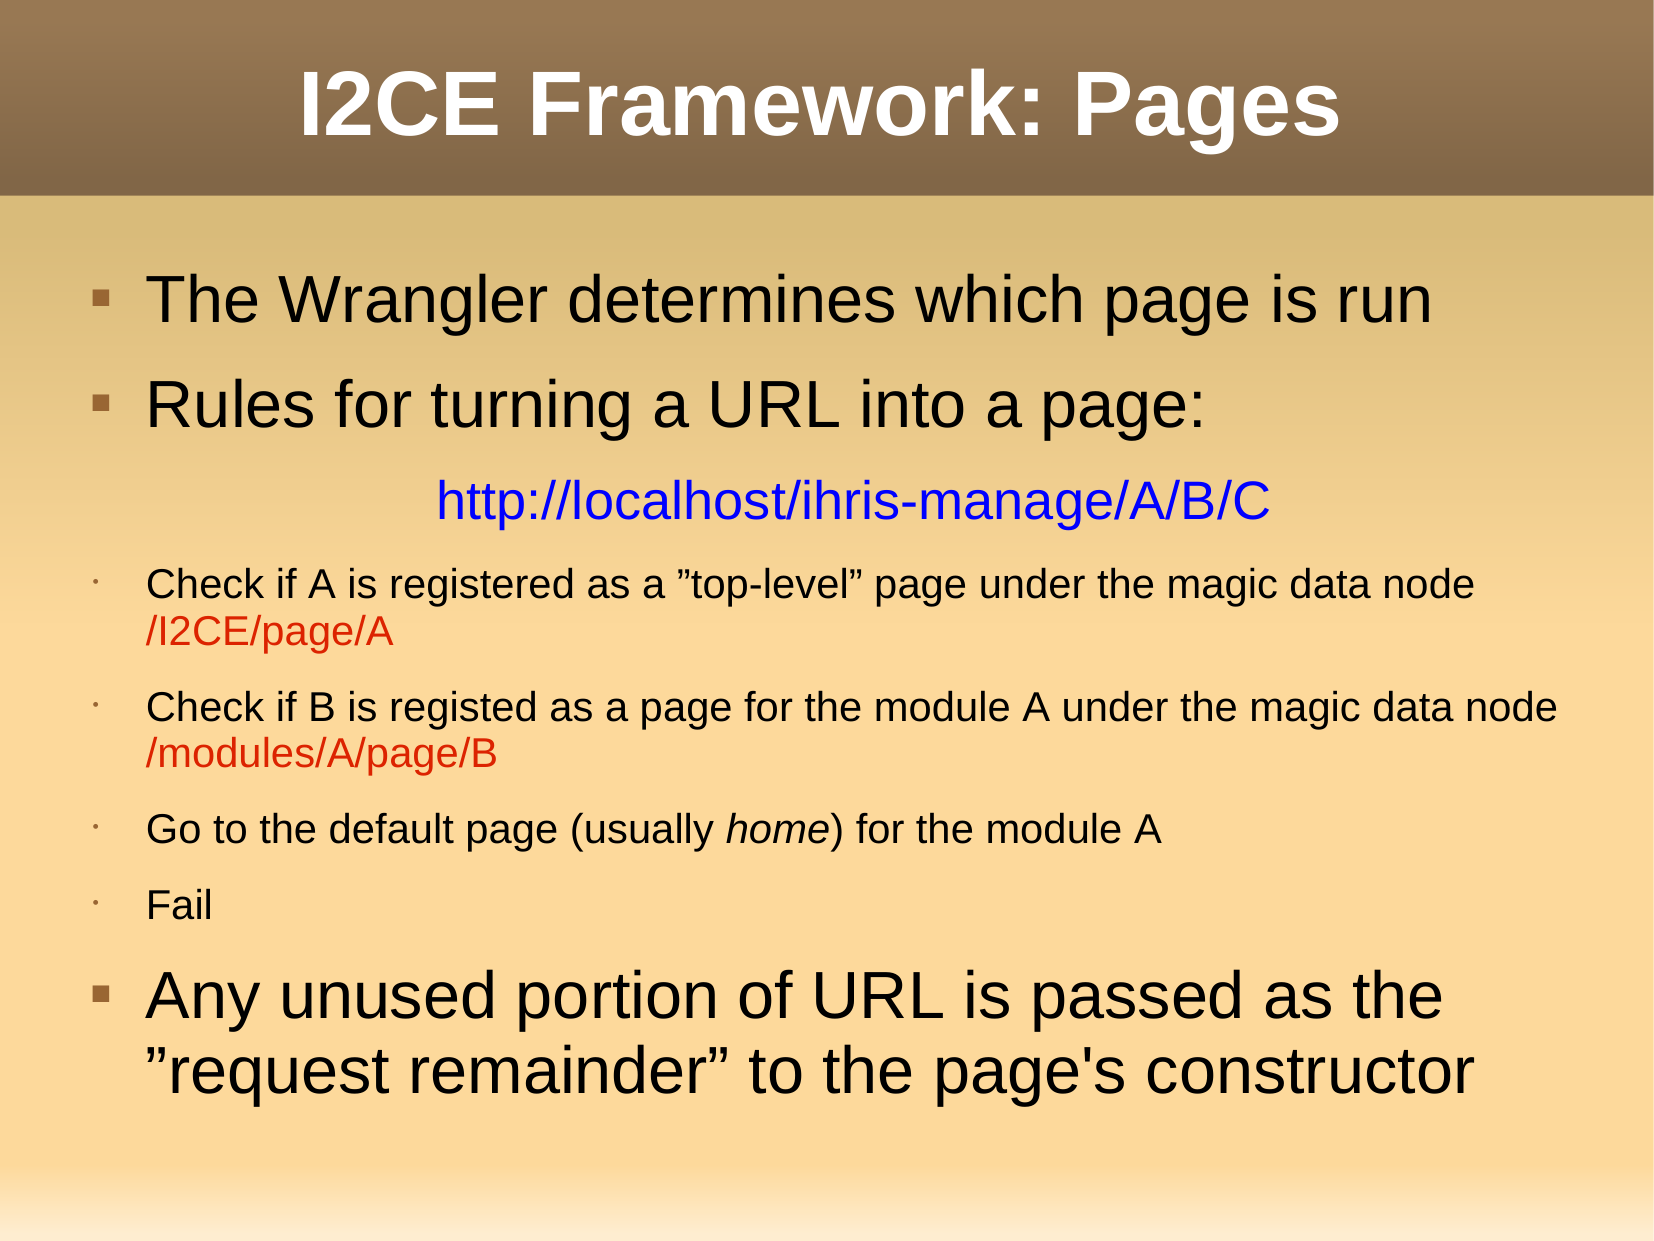

# I2CE Framework: Pages
The Wrangler determines which page is run
Rules for turning a URL into a page:
http://localhost/ihris-manage/A/B/C
Check if A is registered as a ”top-level” page under the magic data node /I2CE/page/A
Check if B is registed as a page for the module A under the magic data node /modules/A/page/B
Go to the default page (usually home) for the module A
Fail
Any unused portion of URL is passed as the ”request remainder” to the page's constructor